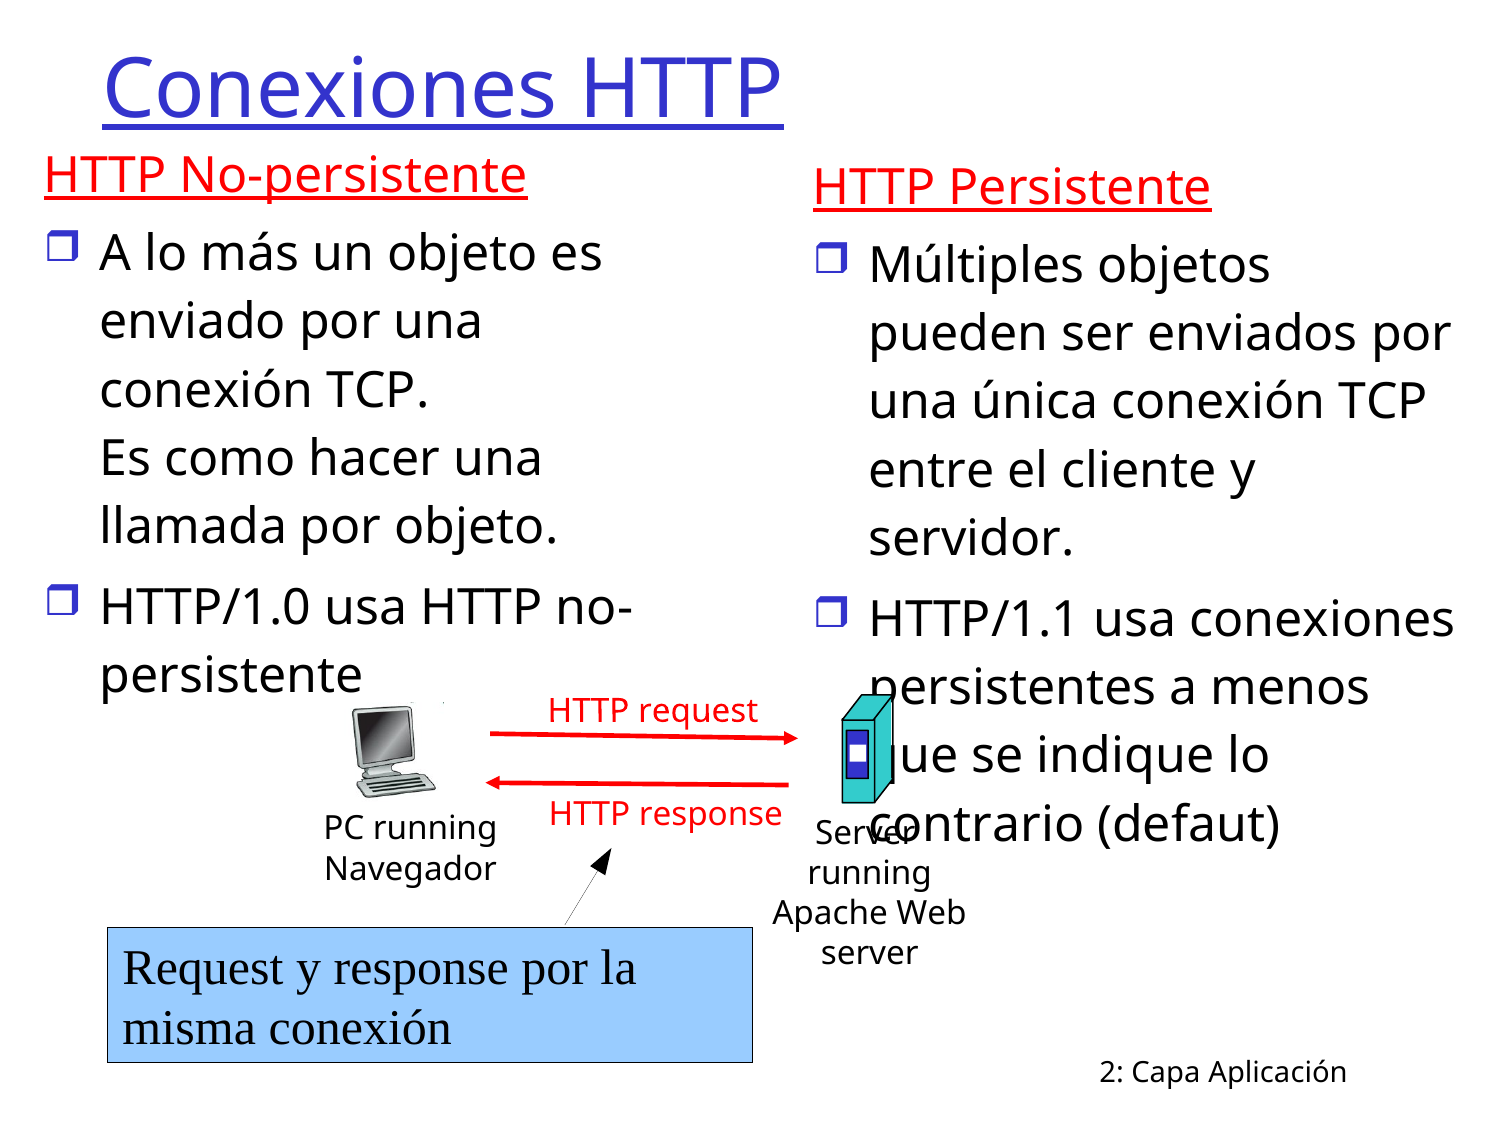

# Conexiones HTTP
HTTP No-persistente
A lo más un objeto es enviado por una conexión TCP.
Es como hacer una llamada por objeto.
HTTP/1.0 usa HTTP no-persistente
HTTP Persistente
Múltiples objetos pueden ser enviados por una única conexión TCP entre el cliente y servidor.
HTTP/1.1 usa conexiones persistentes a menos que se indique lo contrario (defaut)
HTTP request
HTTP response
PC running
Navegador
Server
running
Apache Web
server
Request y response por la misma conexión